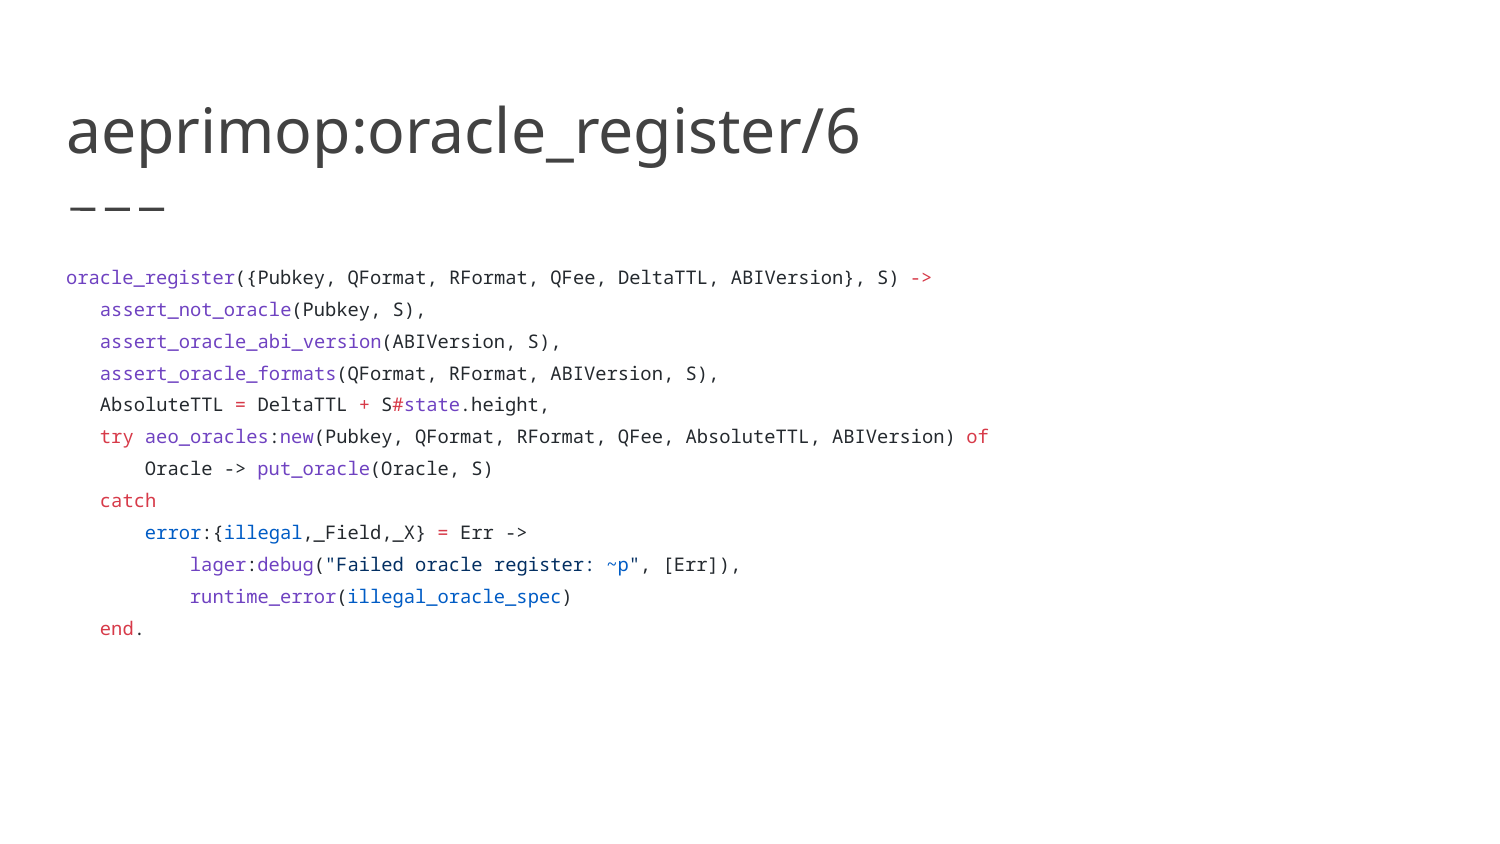

# aeprimop:oracle_register/6
oracle_register({Pubkey, QFormat, RFormat, QFee, DeltaTTL, ABIVersion}, S) ->
 assert_not_oracle(Pubkey, S),
 assert_oracle_abi_version(ABIVersion, S),
 assert_oracle_formats(QFormat, RFormat, ABIVersion, S),
 AbsoluteTTL = DeltaTTL + S#state.height,
 try aeo_oracles:new(Pubkey, QFormat, RFormat, QFee, AbsoluteTTL, ABIVersion) of
 Oracle -> put_oracle(Oracle, S)
 catch
 error:{illegal,_Field,_X} = Err ->
 lager:debug("Failed oracle register: ~p", [Err]),
 runtime_error(illegal_oracle_spec)
 end.